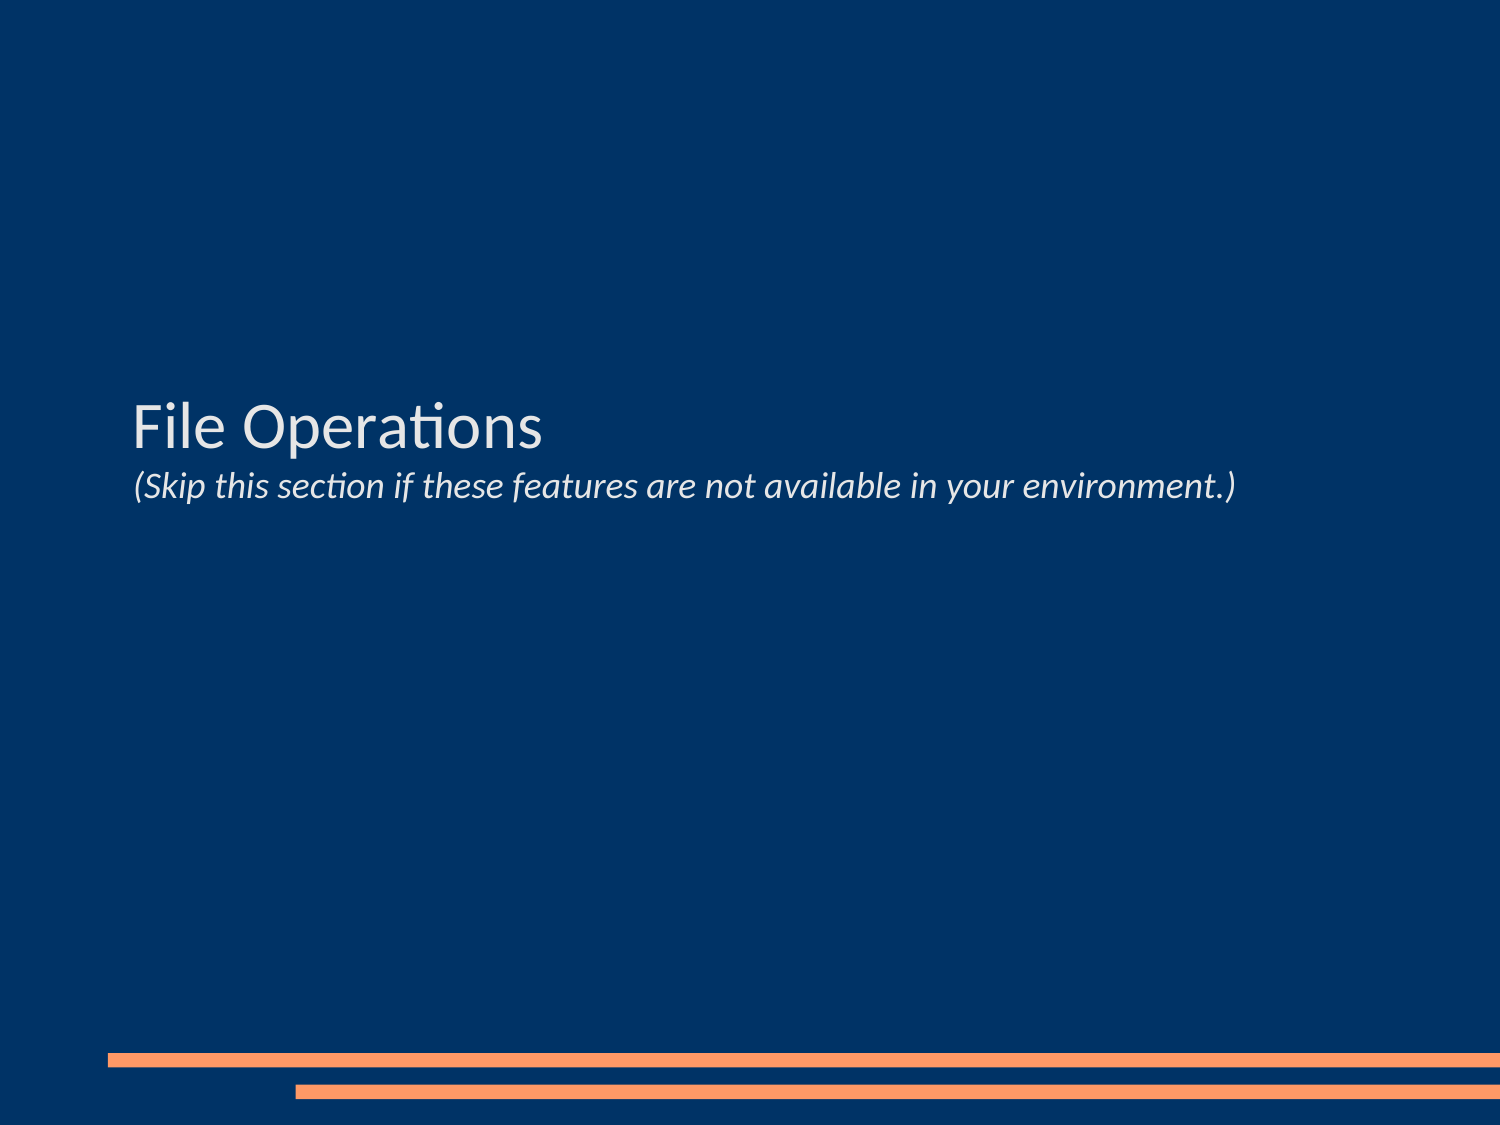

File Operations
(Skip this section if these features are not available in your environment.)
#